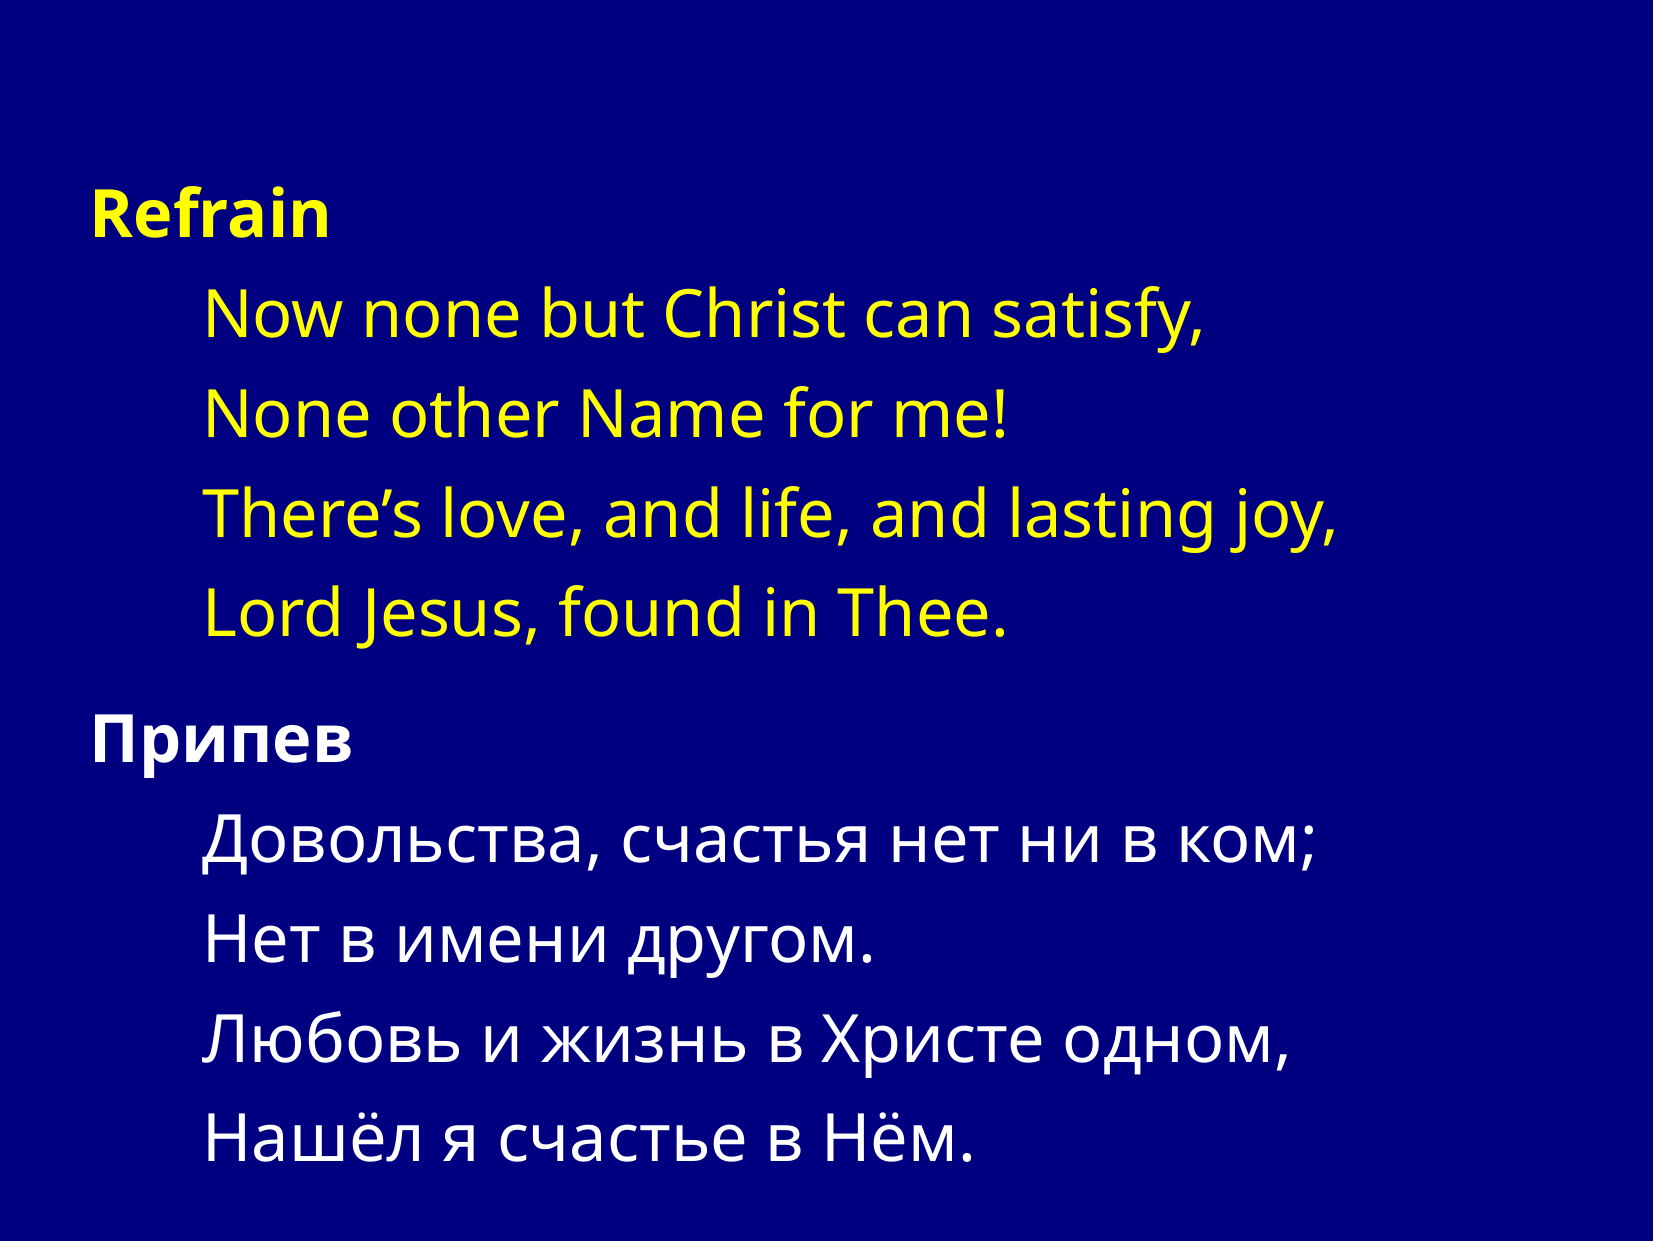

Refrain
	Now none but Christ can satisfy,
	None other Name for me!
	There’s love, and life, and lasting joy,
	Lord Jesus, found in Thee.
Припев
	Довольства, счастья нет ни в ком;
	Нет в имени другом.
	Любовь и жизнь в Христе одном,
	Нашёл я счастье в Нём.